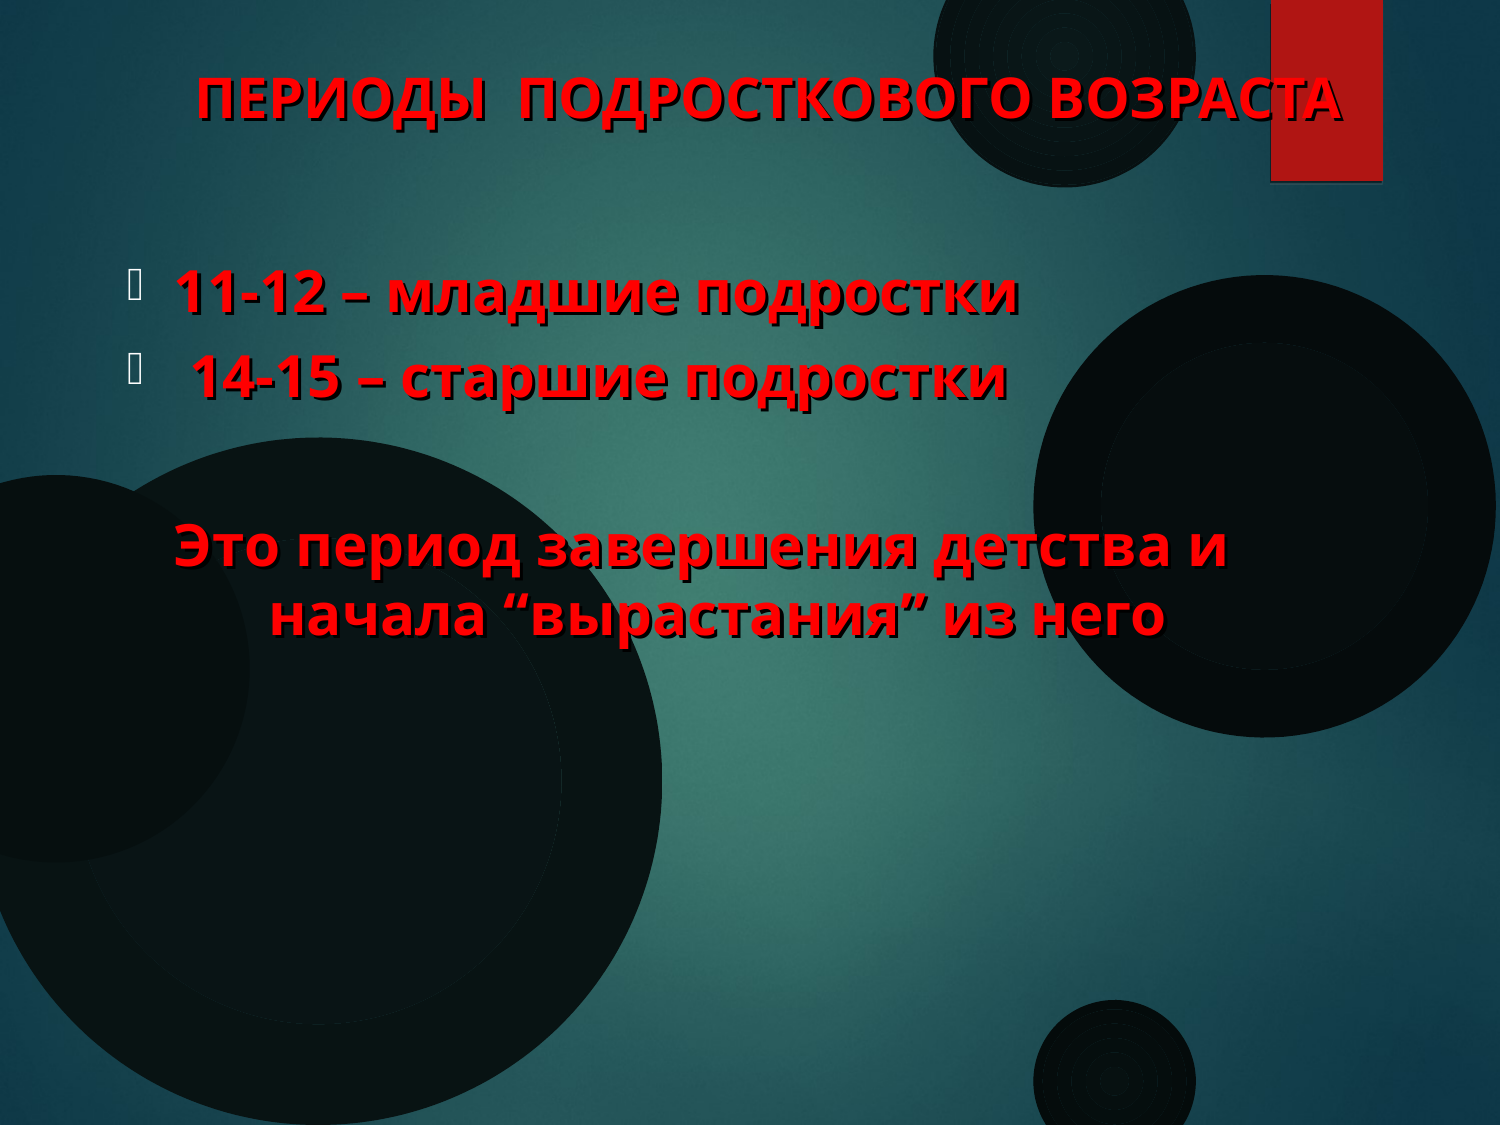

Периоды подросткового возраста
11-12 – младшие подростки
 14-15 – старшие подростки
Это период завершения детства и начала “вырастания” из него